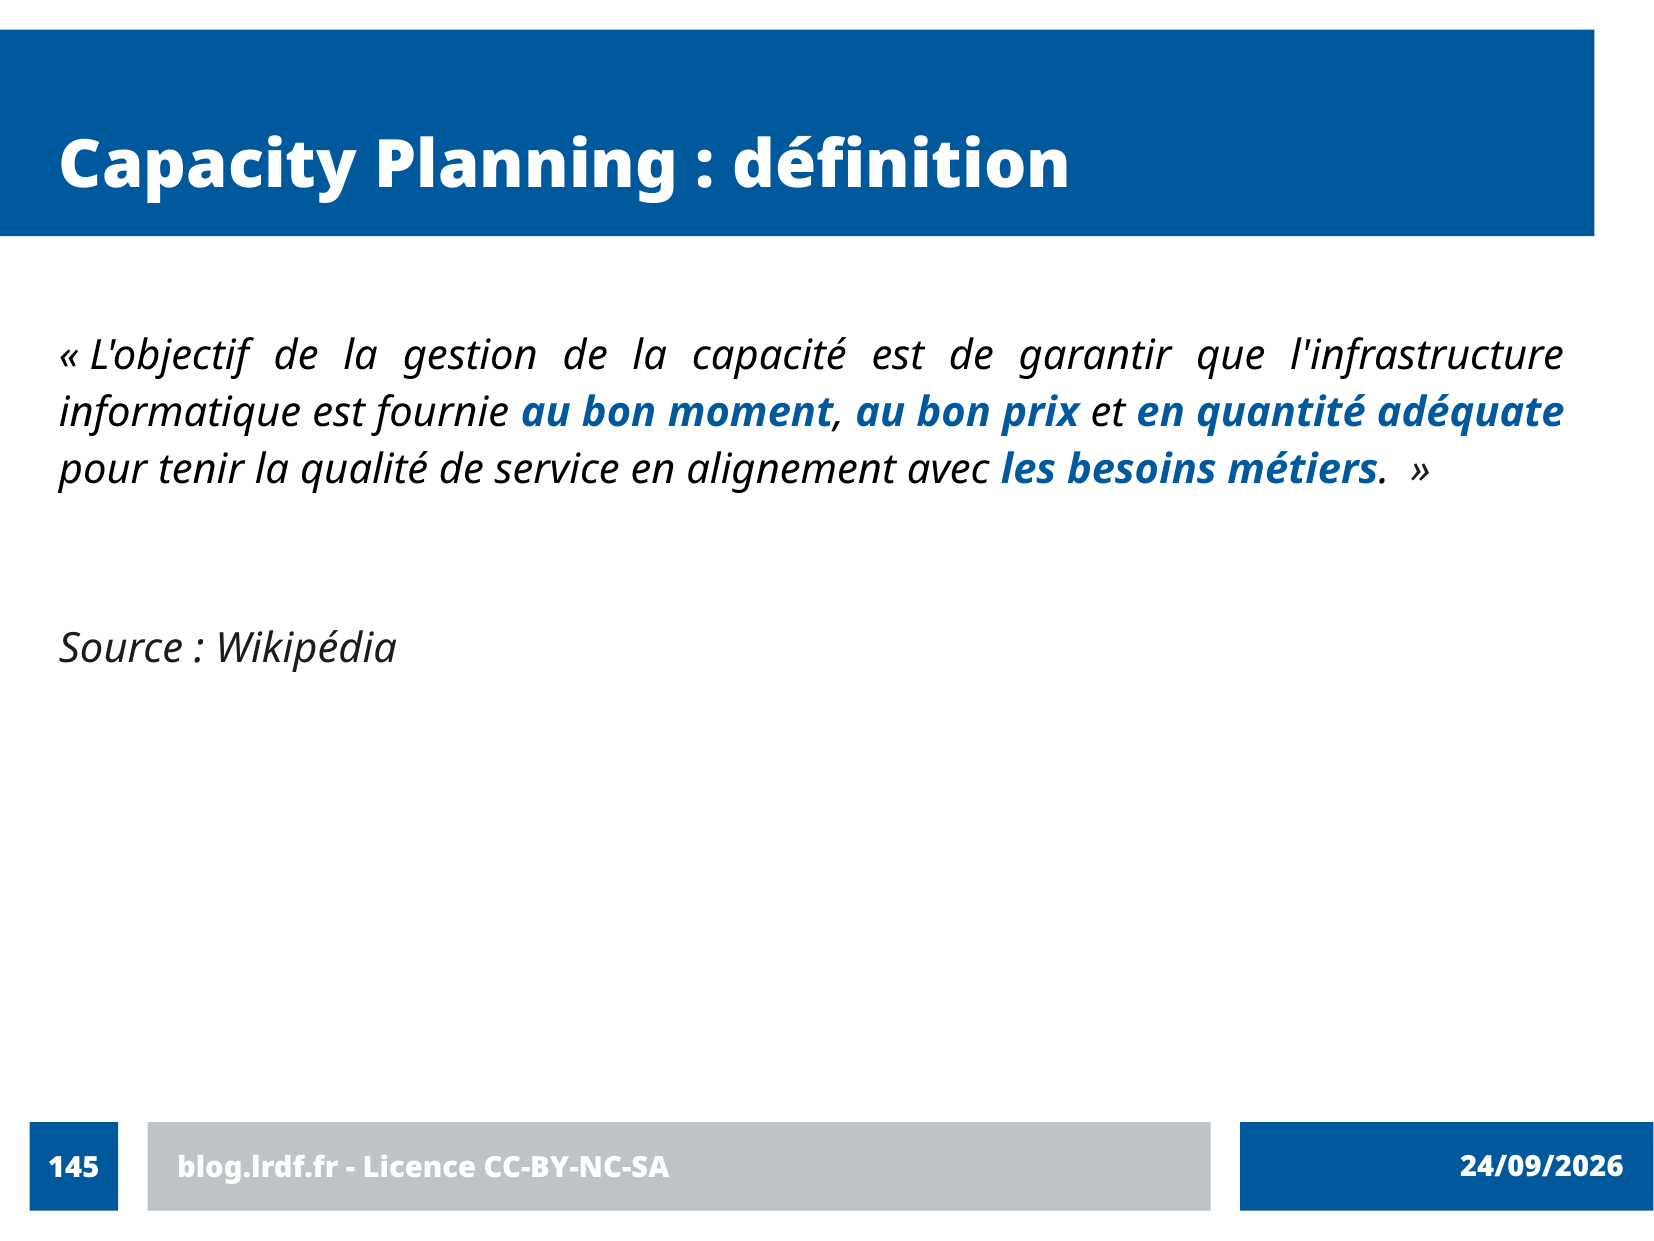

# Capacity Planning : définition
« L'objectif de la gestion de la capacité est de garantir que l'infrastructure informatique est fournie au bon moment, au bon prix et en quantité adéquate pour tenir la qualité de service en alignement avec les besoins métiers.  »
Source : Wikipédia
145
blog.lrdf.fr - Licence CC-BY-NC-SA